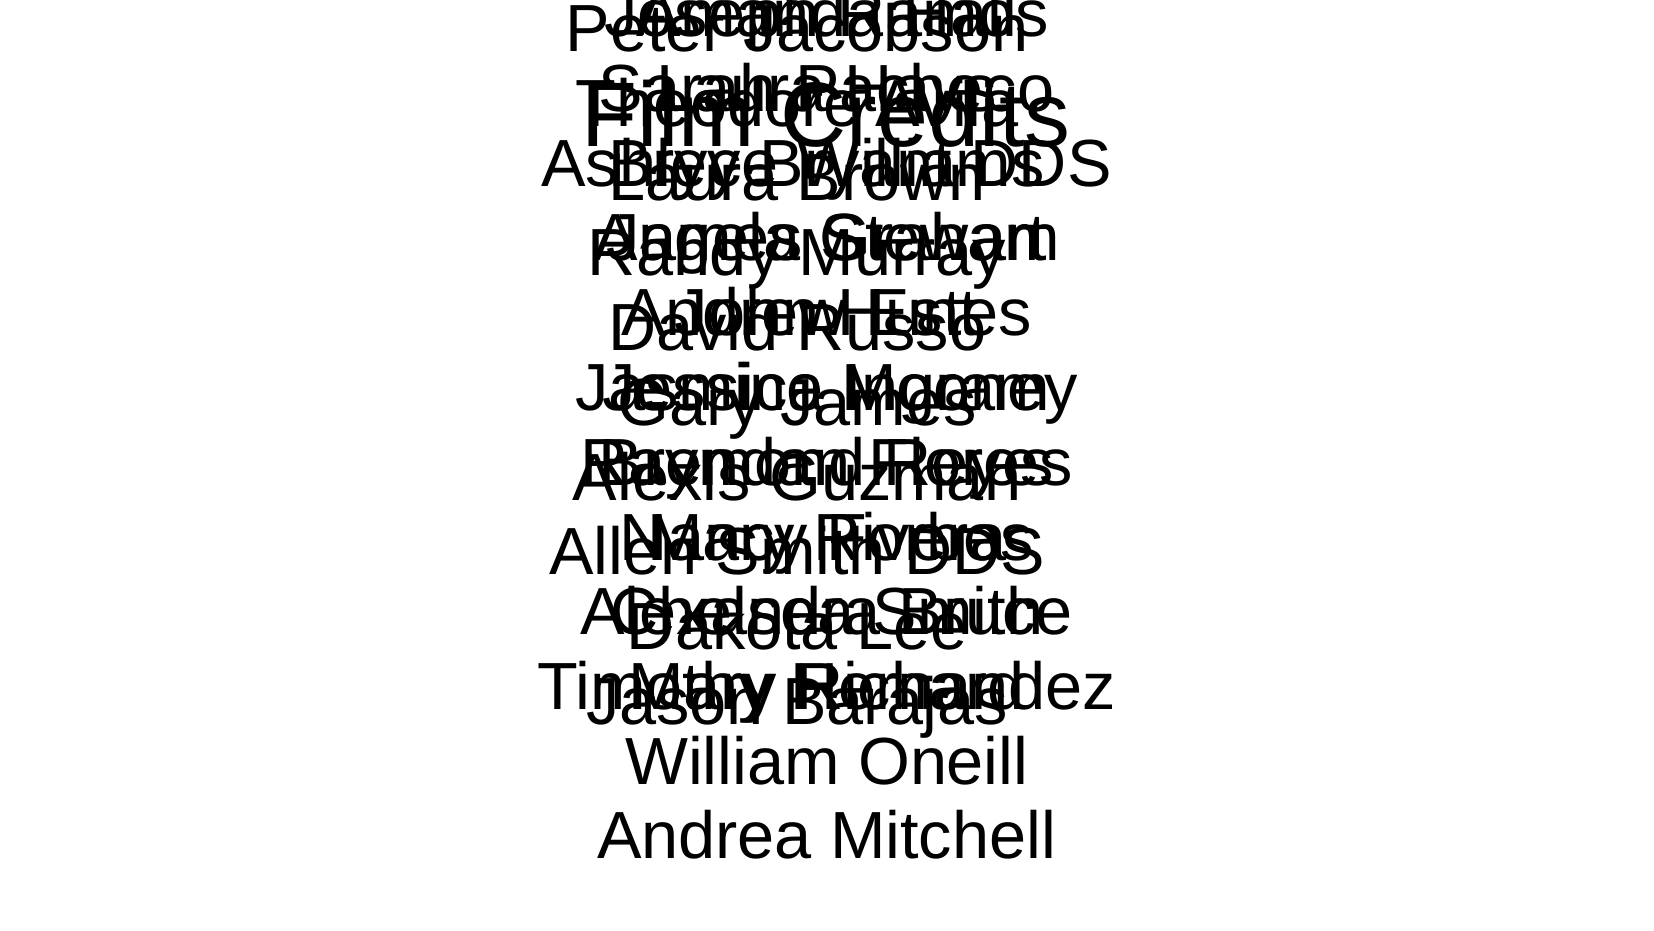

Jennifer Davis
Roger Smith
Kathy Rojas
Austin Hernandez
Christina Ray MD
Jason Sutton
Joseph Ramos
Sarah Pacheco
Bryce Williams
James Stewart
Andrew Estes
Jessica Ingram
Brendan Flores
Mary Rivera
Chelsea Smith
Timothy Hernandez
Andrew Kennedy
Haley Weeks
Richard Anderson
Wendy Wilson
Rebecca Horn
Amanda Clay MD
Amanda Hall
Laura Hays
Ashley Bryant DDS
Angela Graham
John Hunt
Jasmine Mooney
Raymond Reyes
Nancy Forbes
Alexandra Bruce
Mary Richard
William Oneill
Andrea Mitchell
Michelle Choi
Andres Valentine
Linda Mitchell
Monica Brennan
Corey Bennett
Yolanda Woodard
Peter Jacobson
Theodore Avila
Laura Brown
Randy Murray
David Russo
Gary James
Alexis Guzman
Allen Smith DDS
Dakota Lee
Jason Barajas
# Film Credits